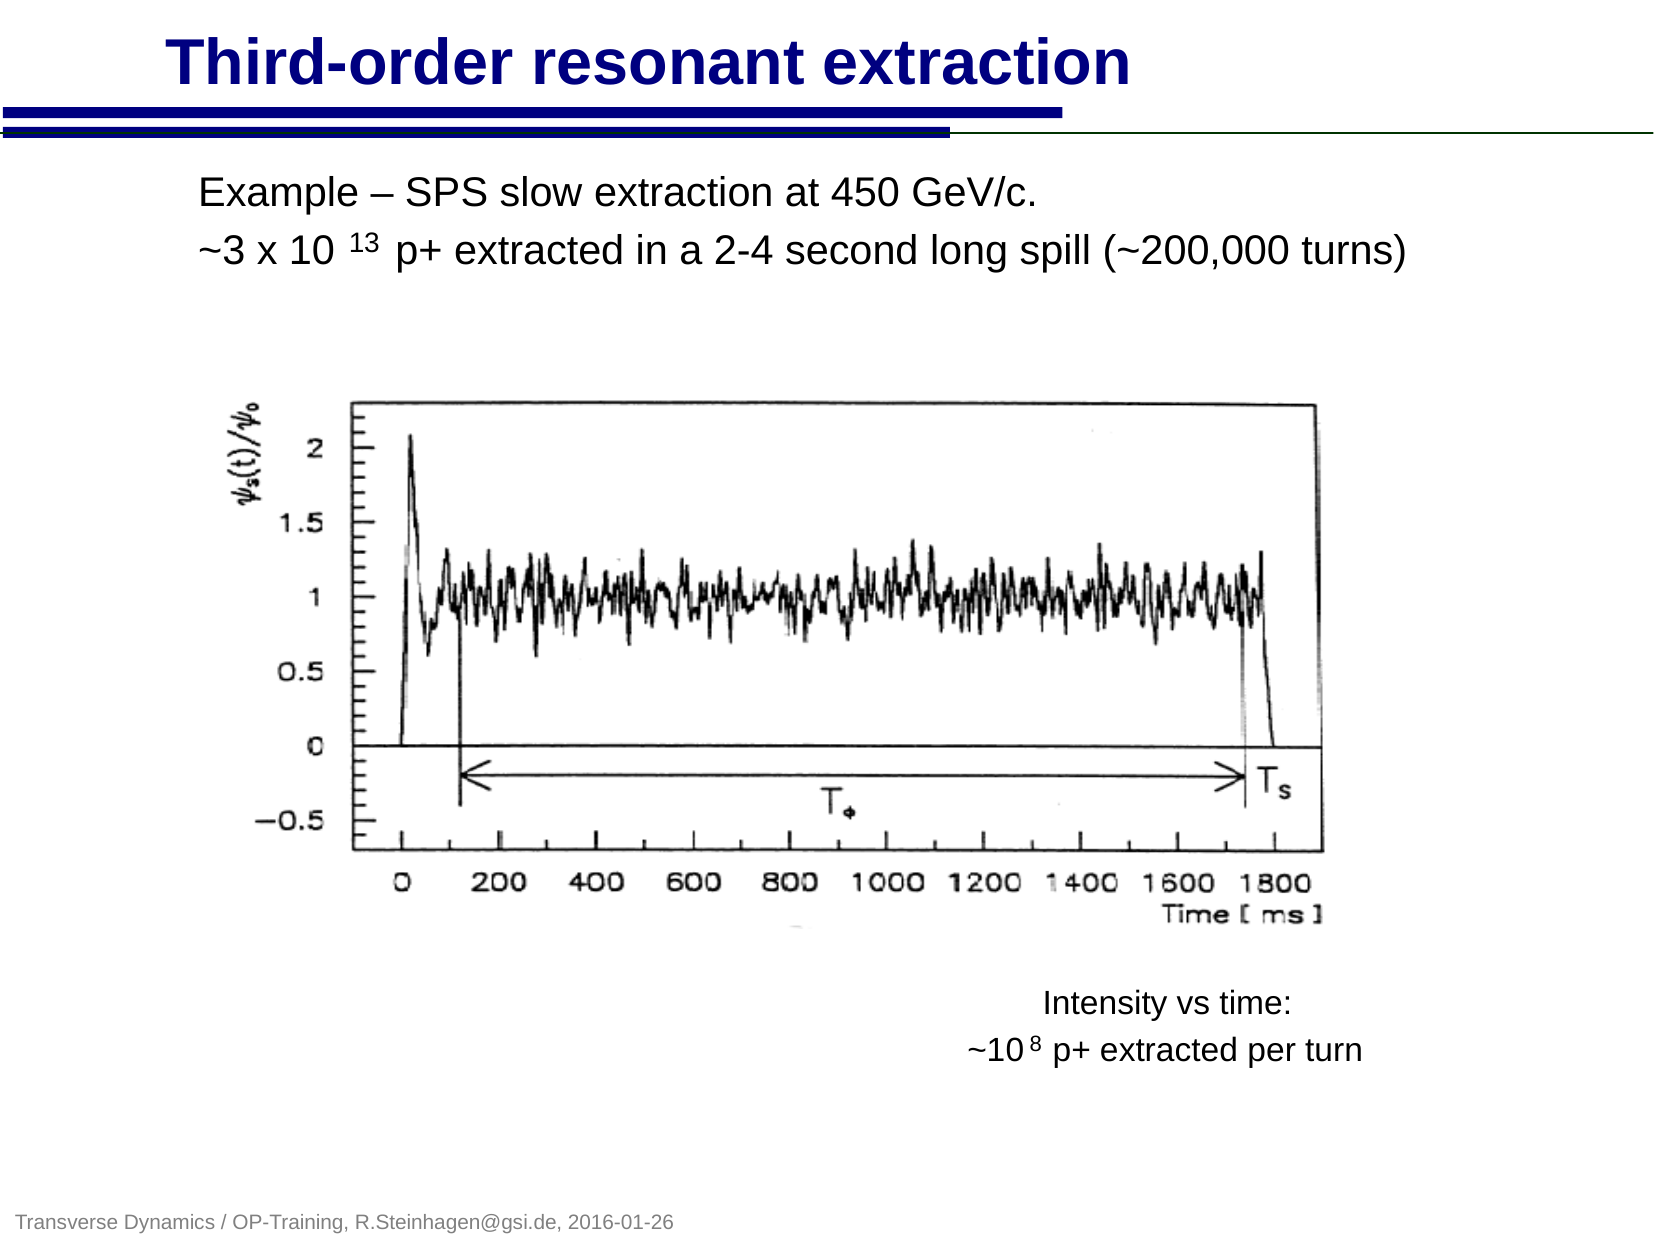

# Third-order resonant extraction
Example – SPS slow extraction at 450 GeV/c.
13
~3 x 10
p+ extracted in a 2-4 second long spill (~200,000 turns)
Intensity vs time:
~10
p+ extracted per turn
8